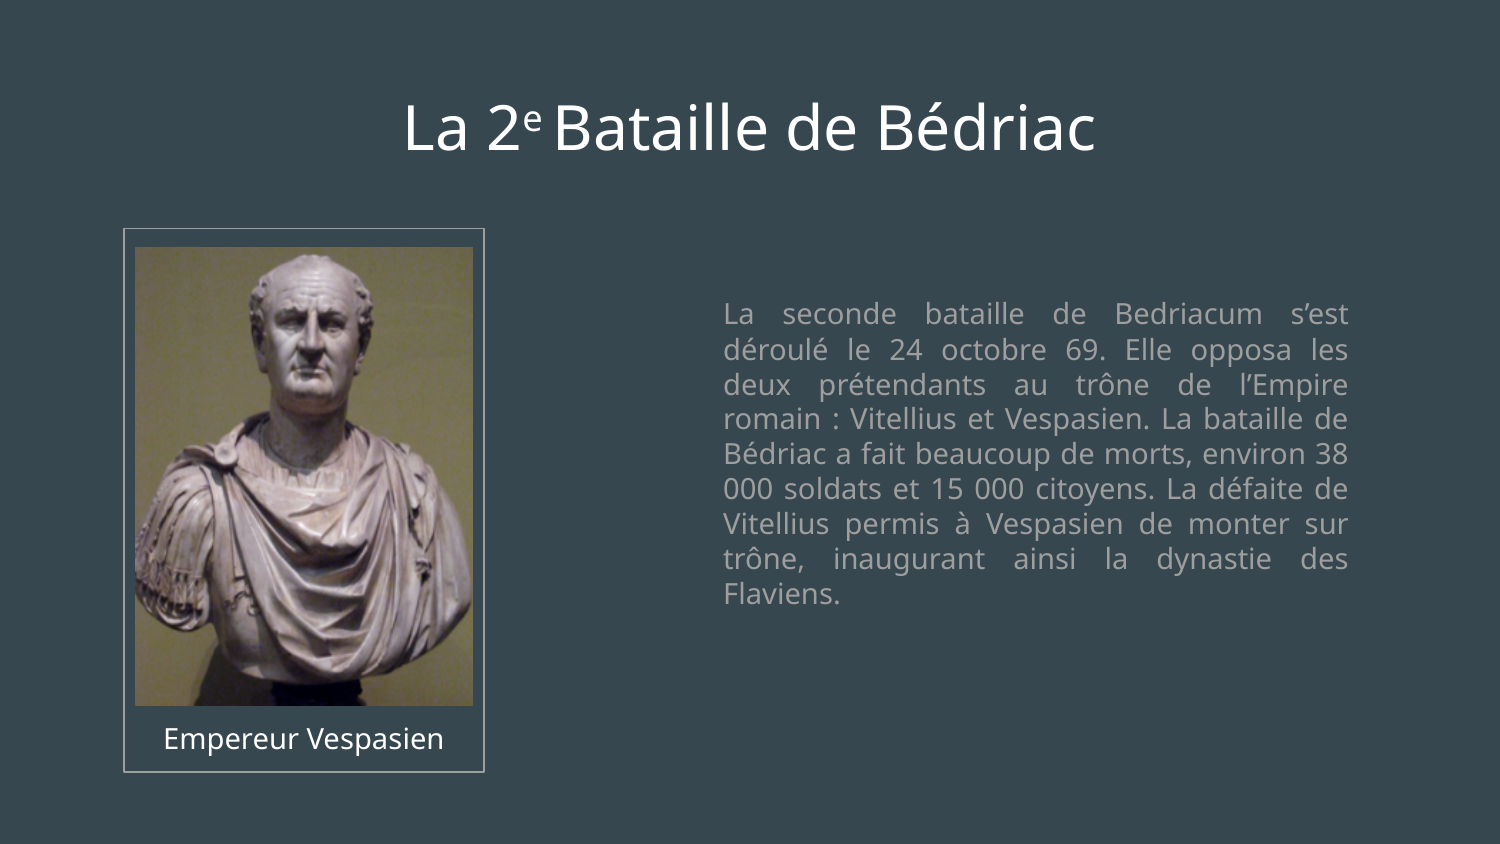

# La 2e Bataille de Bédriac
La seconde bataille de Bedriacum s’est déroulé le 24 octobre 69. Elle opposa les deux prétendants au trône de l’Empire romain : Vitellius et Vespasien. La bataille de Bédriac a fait beaucoup de morts, environ 38 000 soldats et 15 000 citoyens. La défaite de Vitellius permis à Vespasien de monter sur trône, inaugurant ainsi la dynastie des Flaviens.
Empereur Vespasien